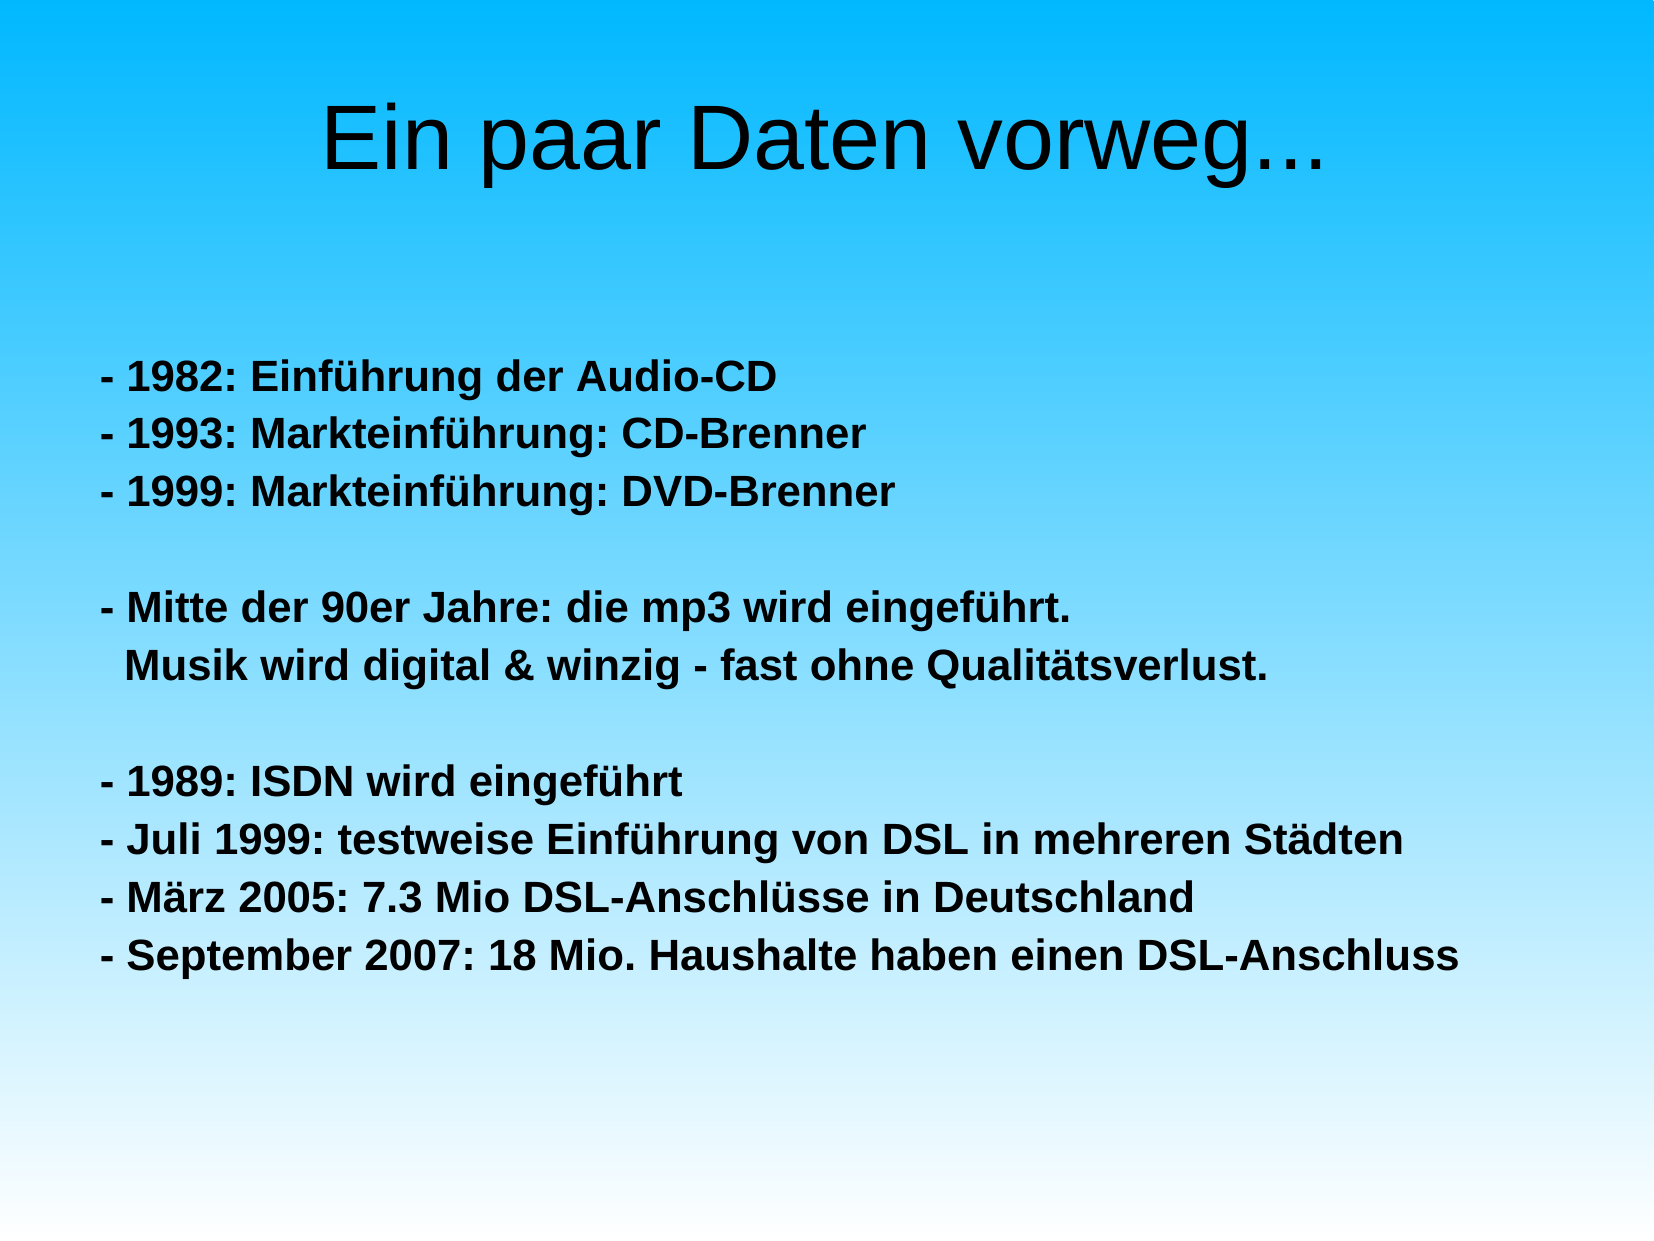

# Ein paar Daten vorweg...
- 1982: Einführung der Audio-CD
- 1993: Markteinführung: CD-Brenner
- 1999: Markteinführung: DVD-Brenner
- Mitte der 90er Jahre: die mp3 wird eingeführt.
 Musik wird digital & winzig - fast ohne Qualitätsverlust.
- 1989: ISDN wird eingeführt
- Juli 1999: testweise Einführung von DSL in mehreren Städten
- März 2005: 7.3 Mio DSL-Anschlüsse in Deutschland
- September 2007: 18 Mio. Haushalte haben einen DSL-Anschluss